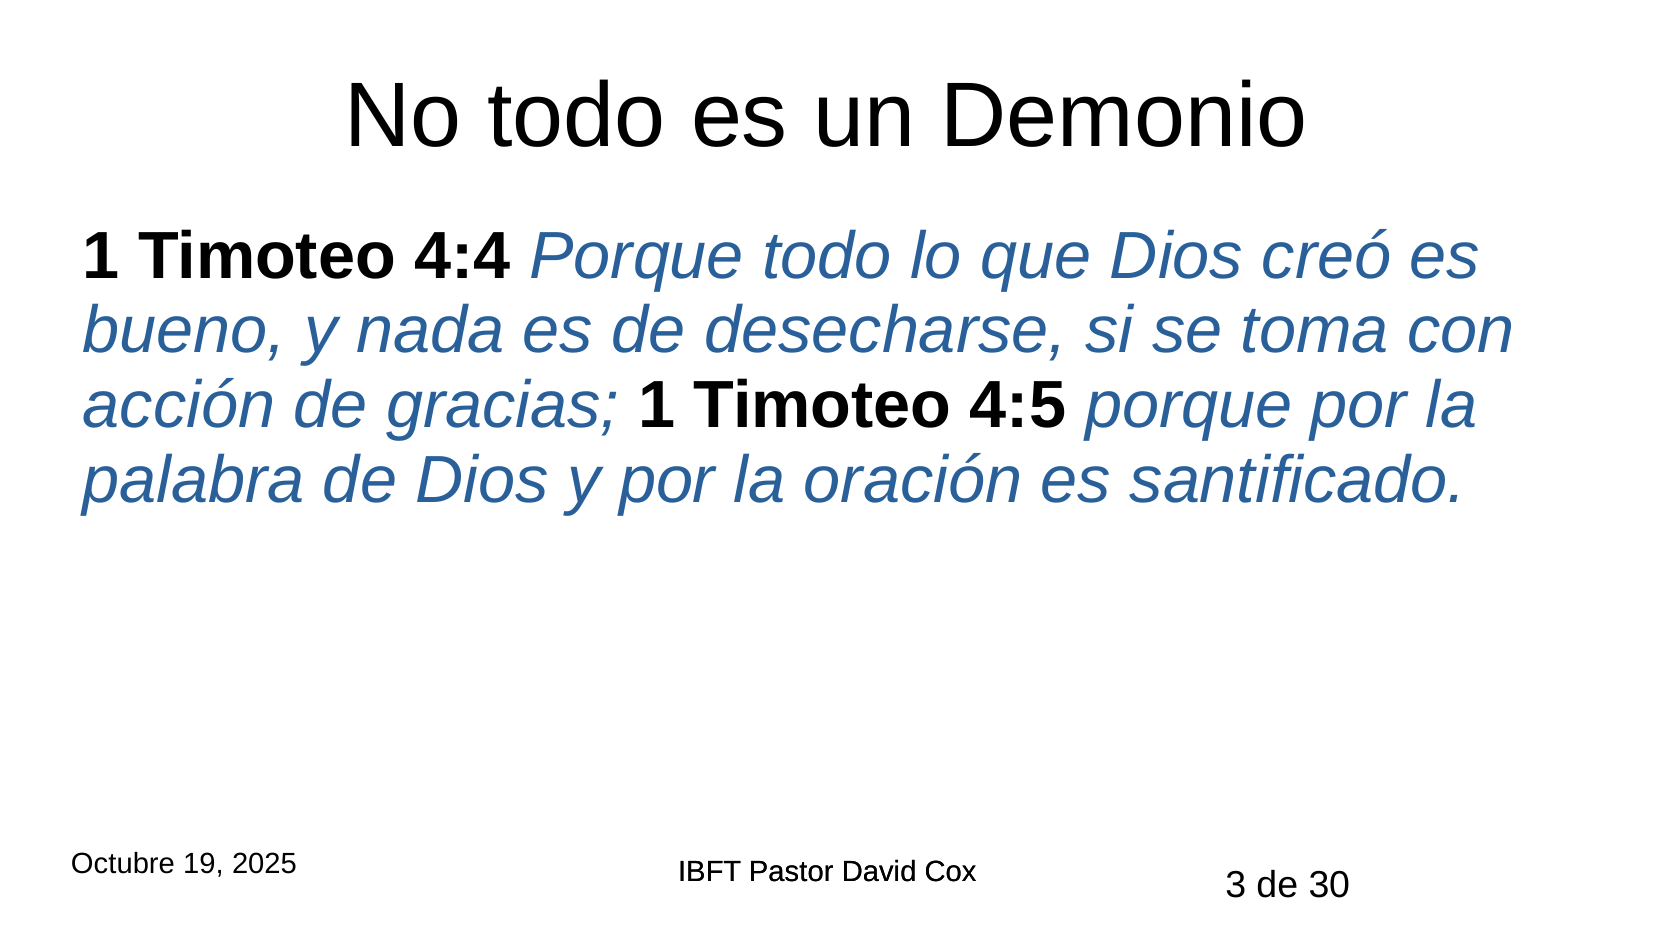

# No todo es un Demonio
1 Timoteo 4:4 Porque todo lo que Dios creó es bueno, y nada es de desecharse, si se toma con acción de gracias; 1 Timoteo 4:5 porque por la palabra de Dios y por la oración es santificado.
Octubre 19, 2025
octubre 19, 2025
no invites a demonios
3
IBFT Pastor David Cox
IBFT Pastor David Cox
 de 30